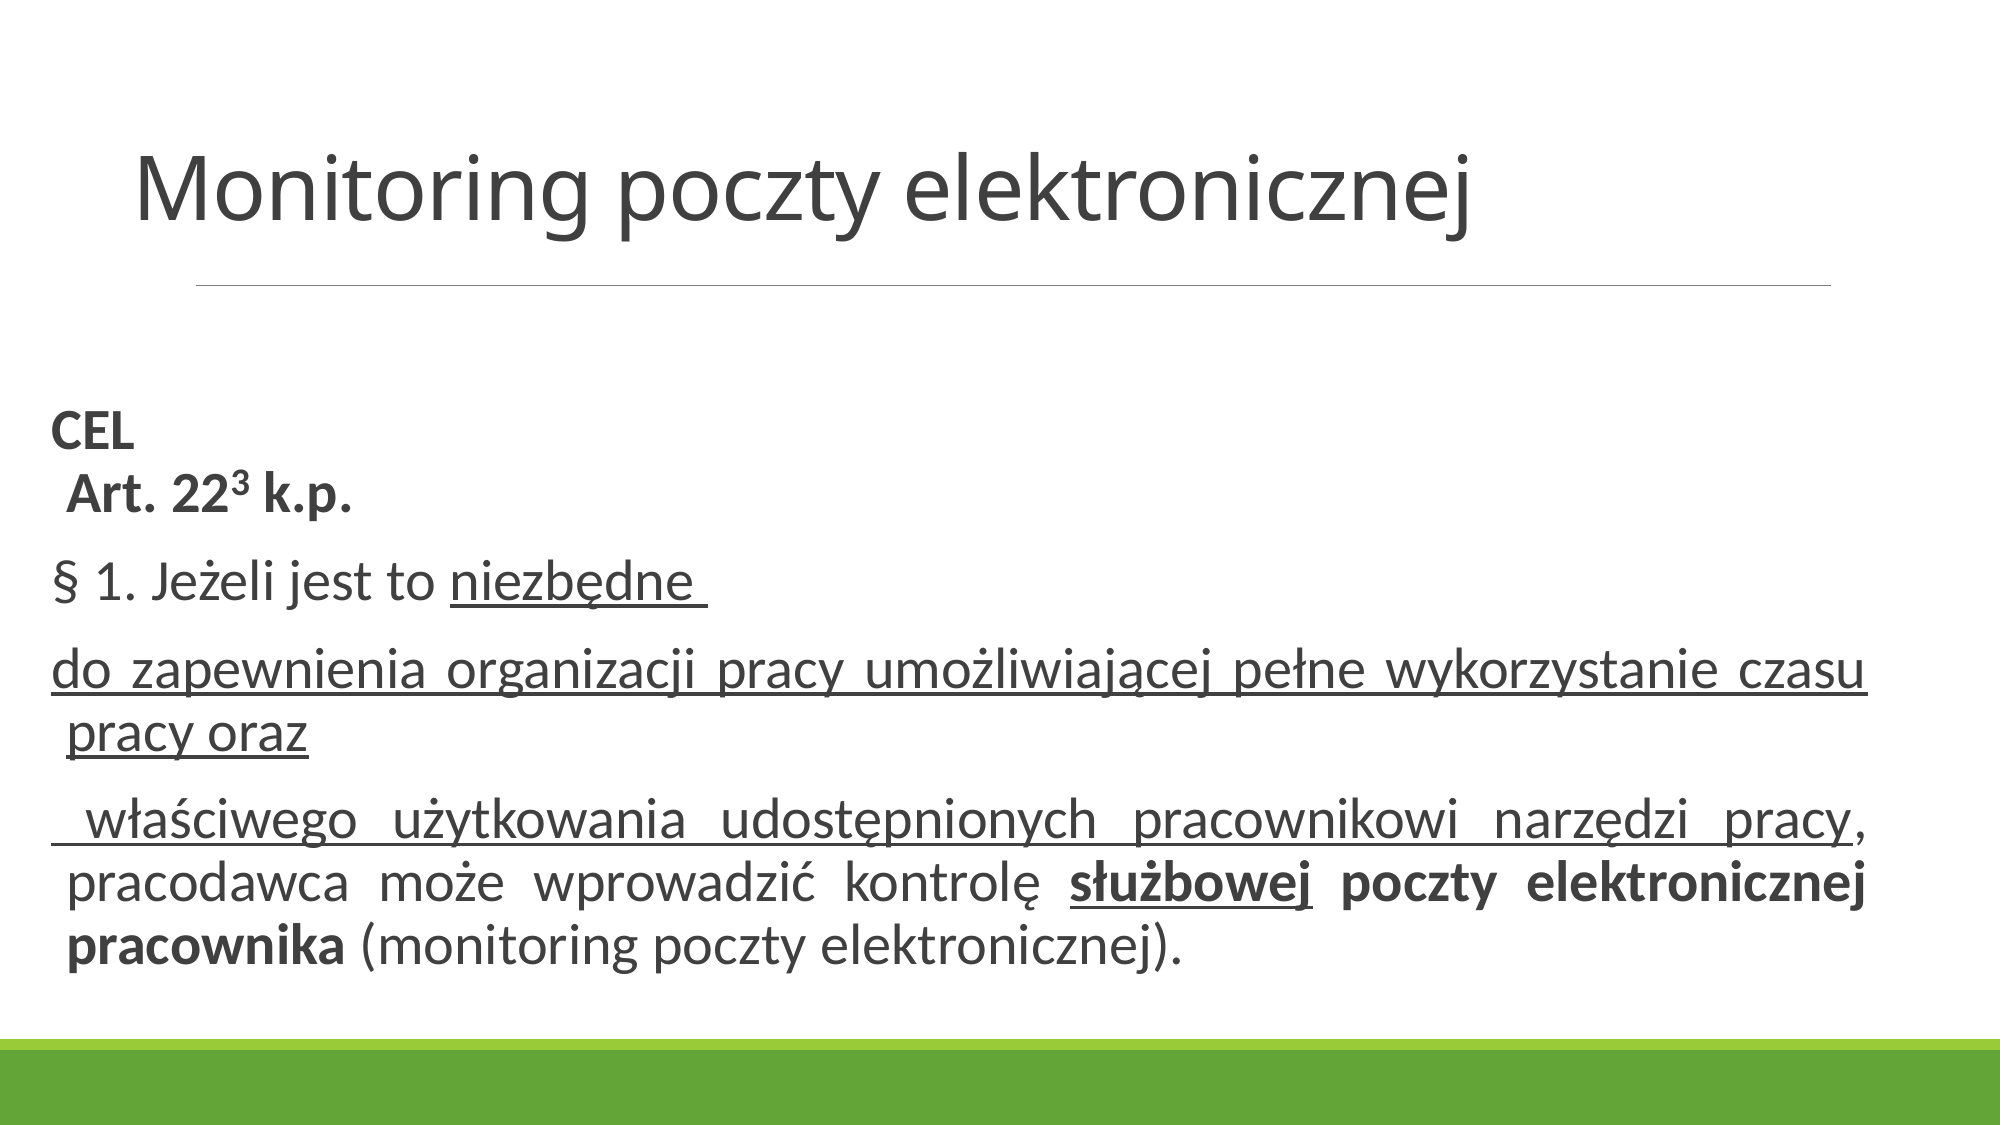

# Monitoring poczty elektronicznej
CEL
Art. 223 k.p.
§ 1. Jeżeli jest to niezbędne
do zapewnienia organizacji pracy umożliwiającej pełne wykorzystanie czasu pracy oraz
 właściwego użytkowania udostępnionych pracownikowi narzędzi pracy, pracodawca może wprowadzić kontrolę służbowej poczty elektronicznej pracownika (monitoring poczty elektronicznej).